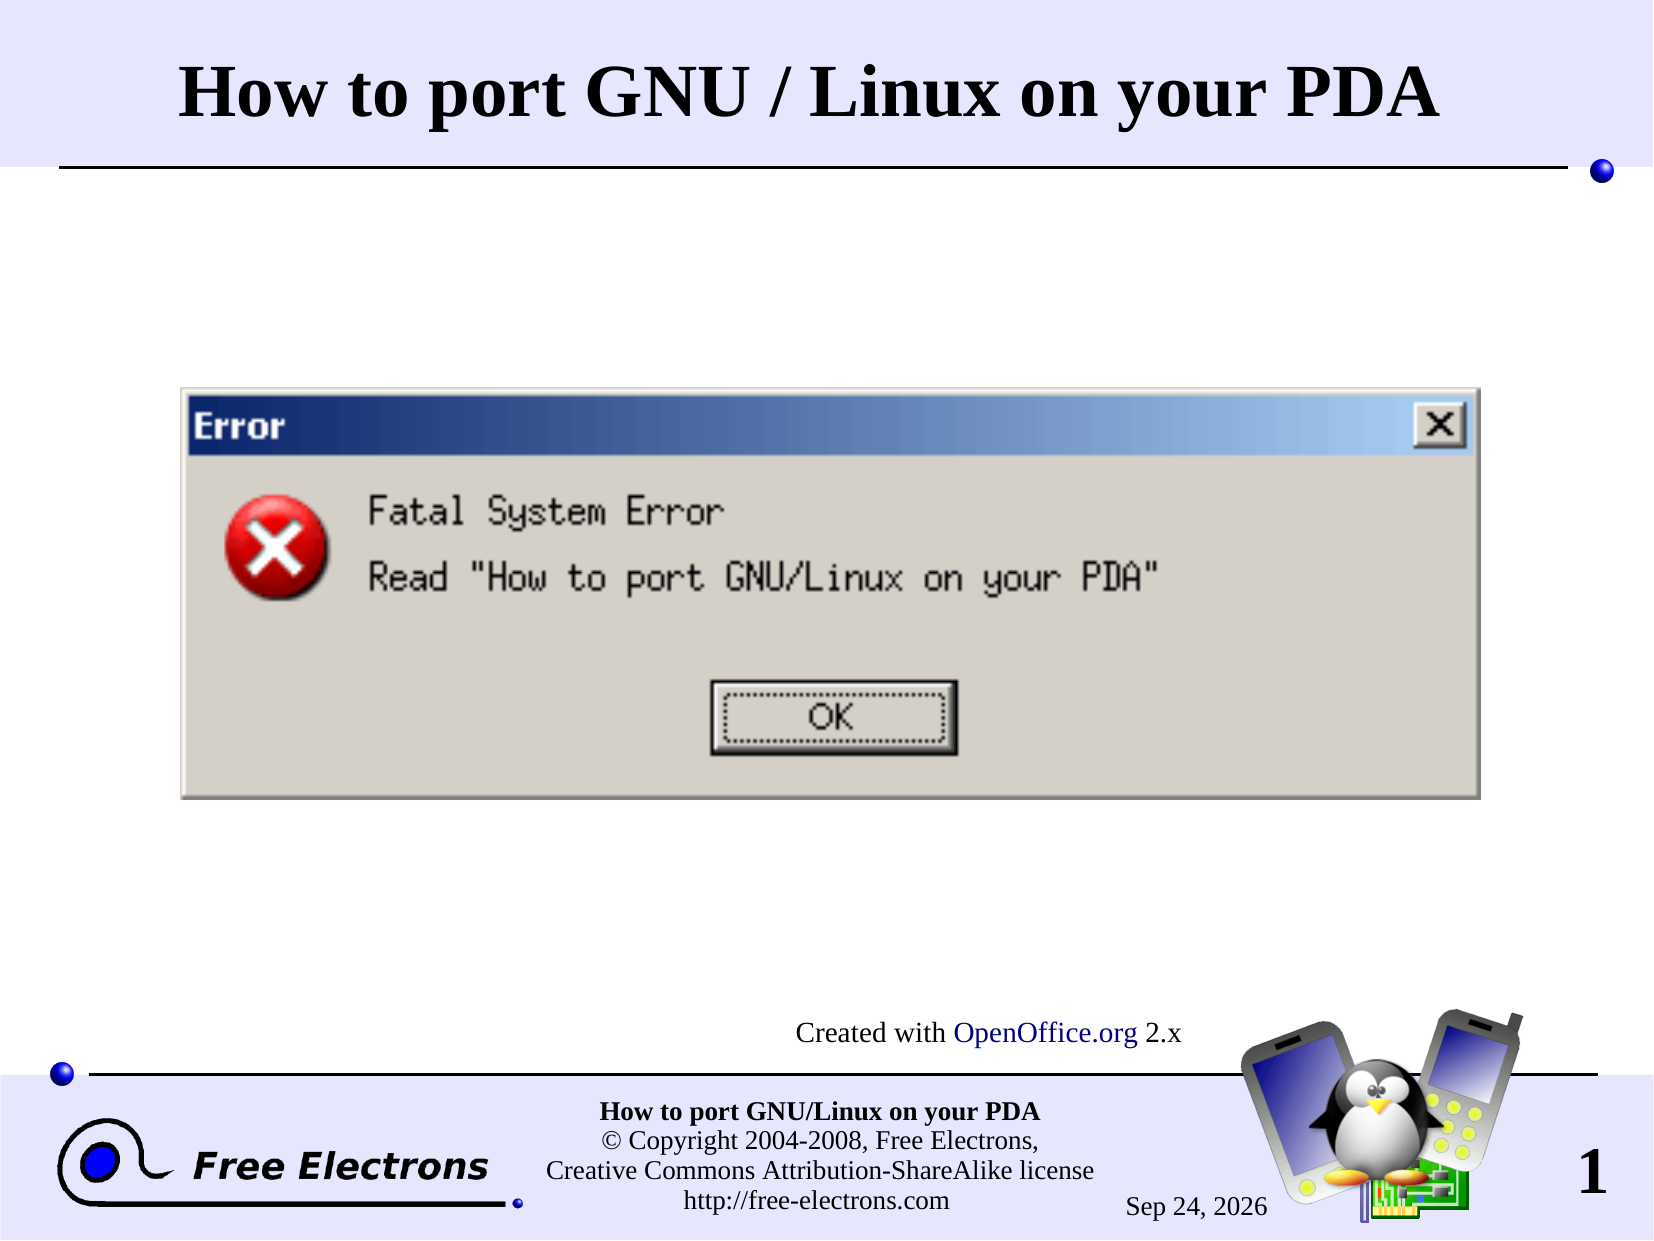

# How to port GNU / Linux on your PDA
Created with OpenOffice.org 2.x